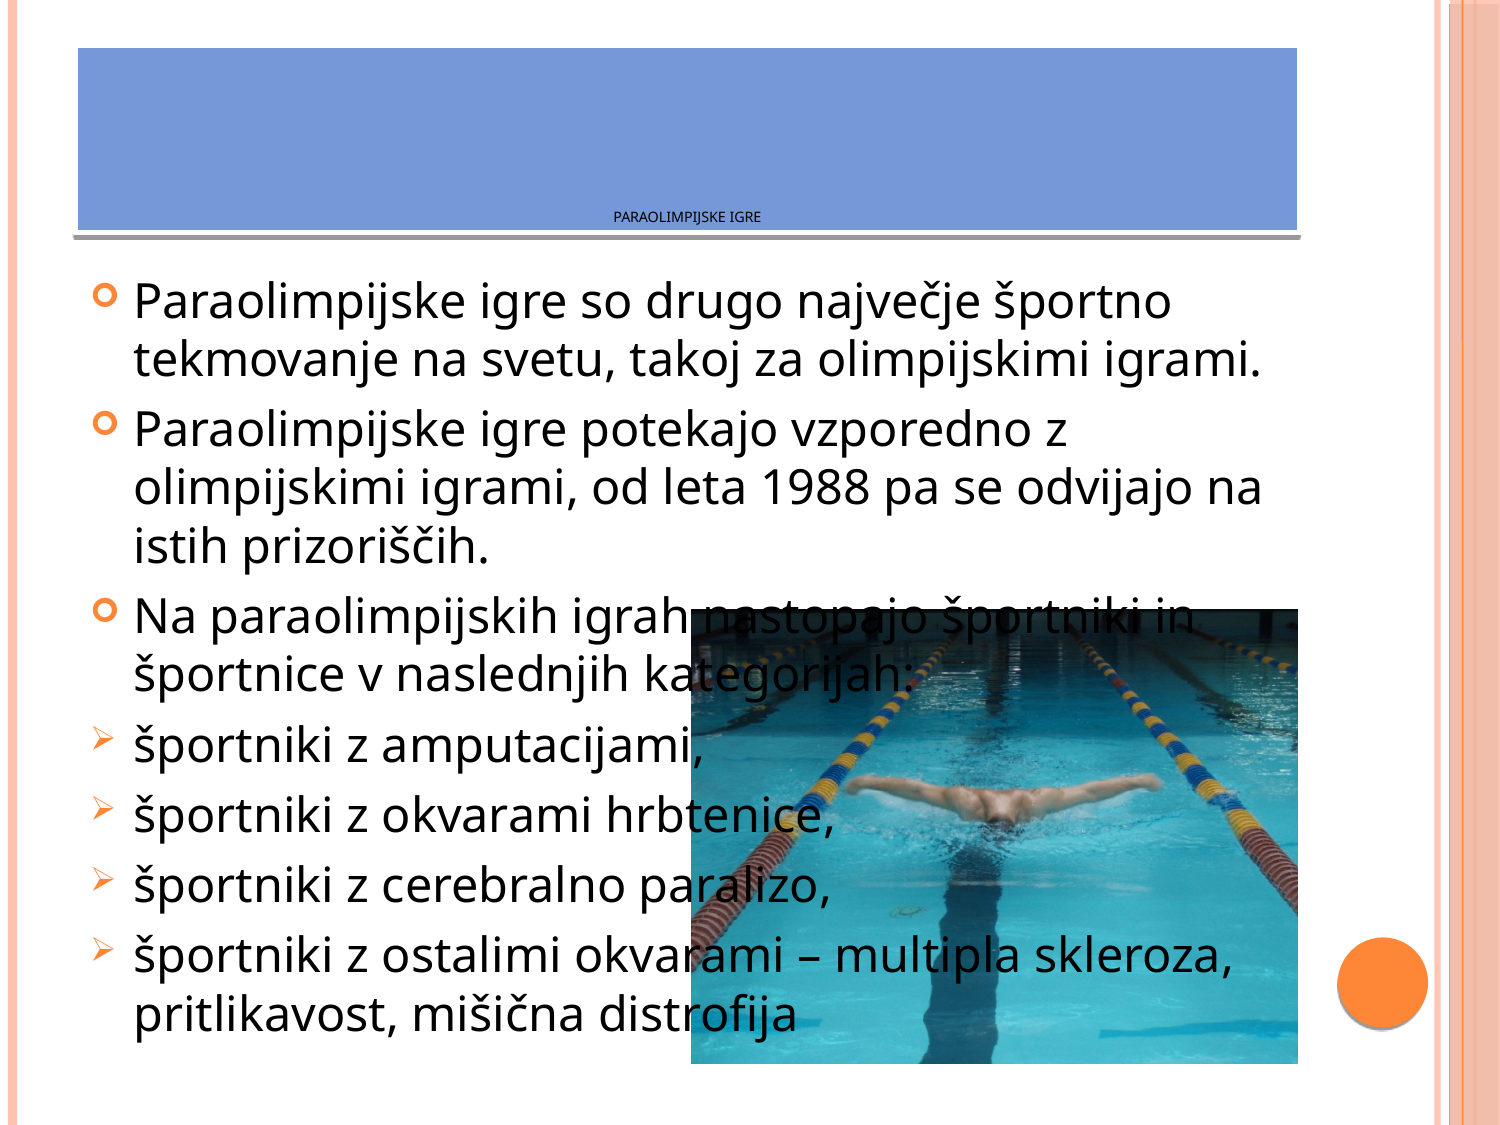

# paraolimpijske igre
Paraolimpijske igre so drugo največje športno tekmovanje na svetu, takoj za olimpijskimi igrami.
Paraolimpijske igre potekajo vzporedno z olimpijskimi igrami, od leta 1988 pa se odvijajo na istih prizoriščih.
Na paraolimpijskih igrah nastopajo športniki in športnice v naslednjih kategorijah:
športniki z amputacijami,
športniki z okvarami hrbtenice,
športniki z cerebralno paralizo,
športniki z ostalimi okvarami – multipla skleroza, pritlikavost, mišična distrofija